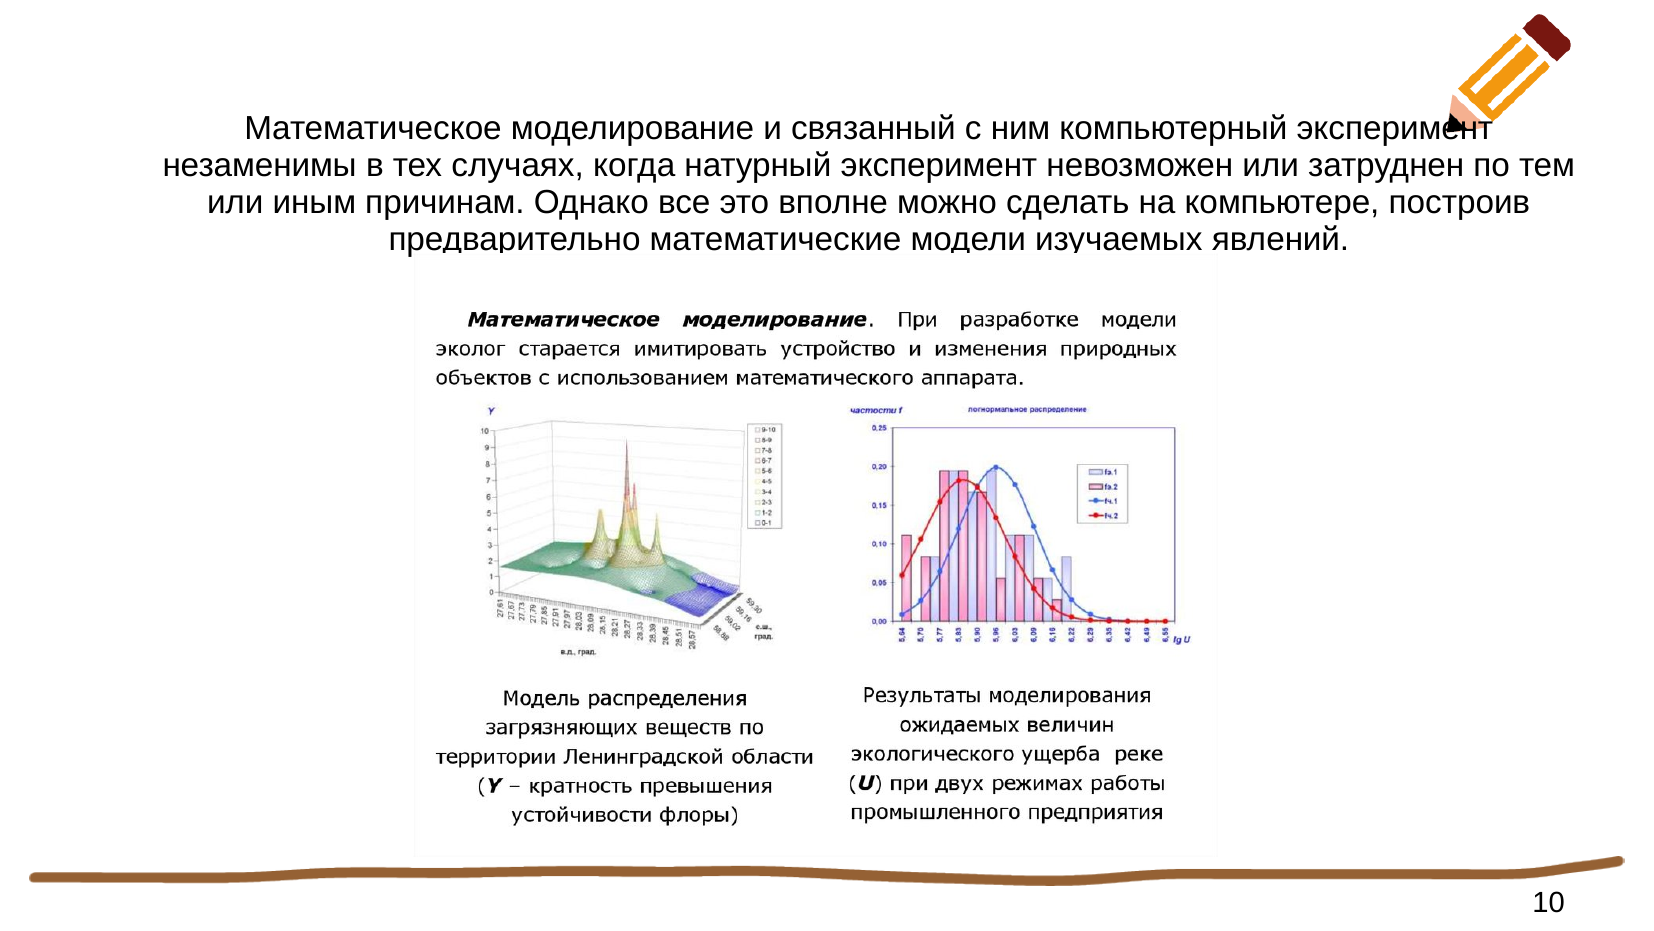

Математическое моделирование и связанный с ним компьютерный эксперимент незаменимы в тех случаях, когда натурный эксперимент невозможен или затруднен по тем или иным причинам. Однако все это вполне можно сделать на компьютере, построив предварительно математические модели изучаемых явлений.
10